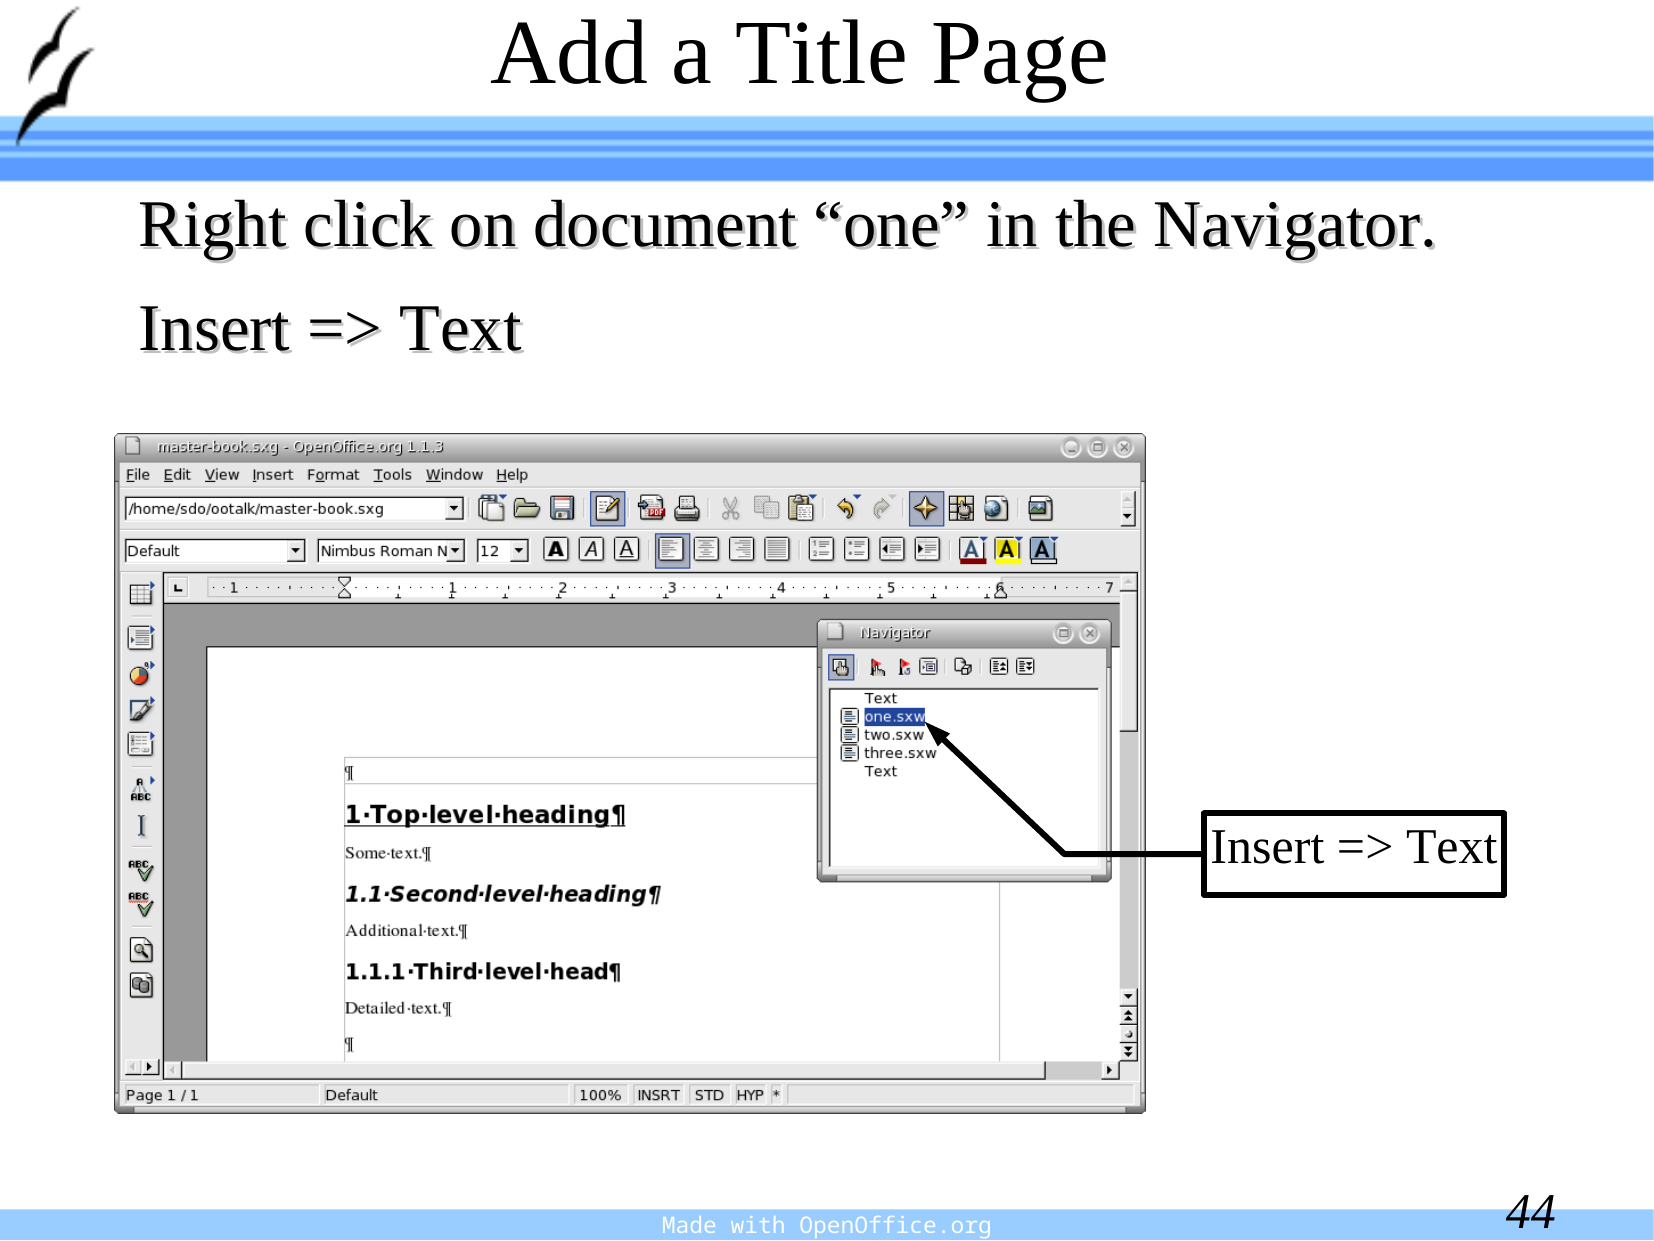

# Add a Title Page
Right click on document “one” in the Navigator.
Insert => Text